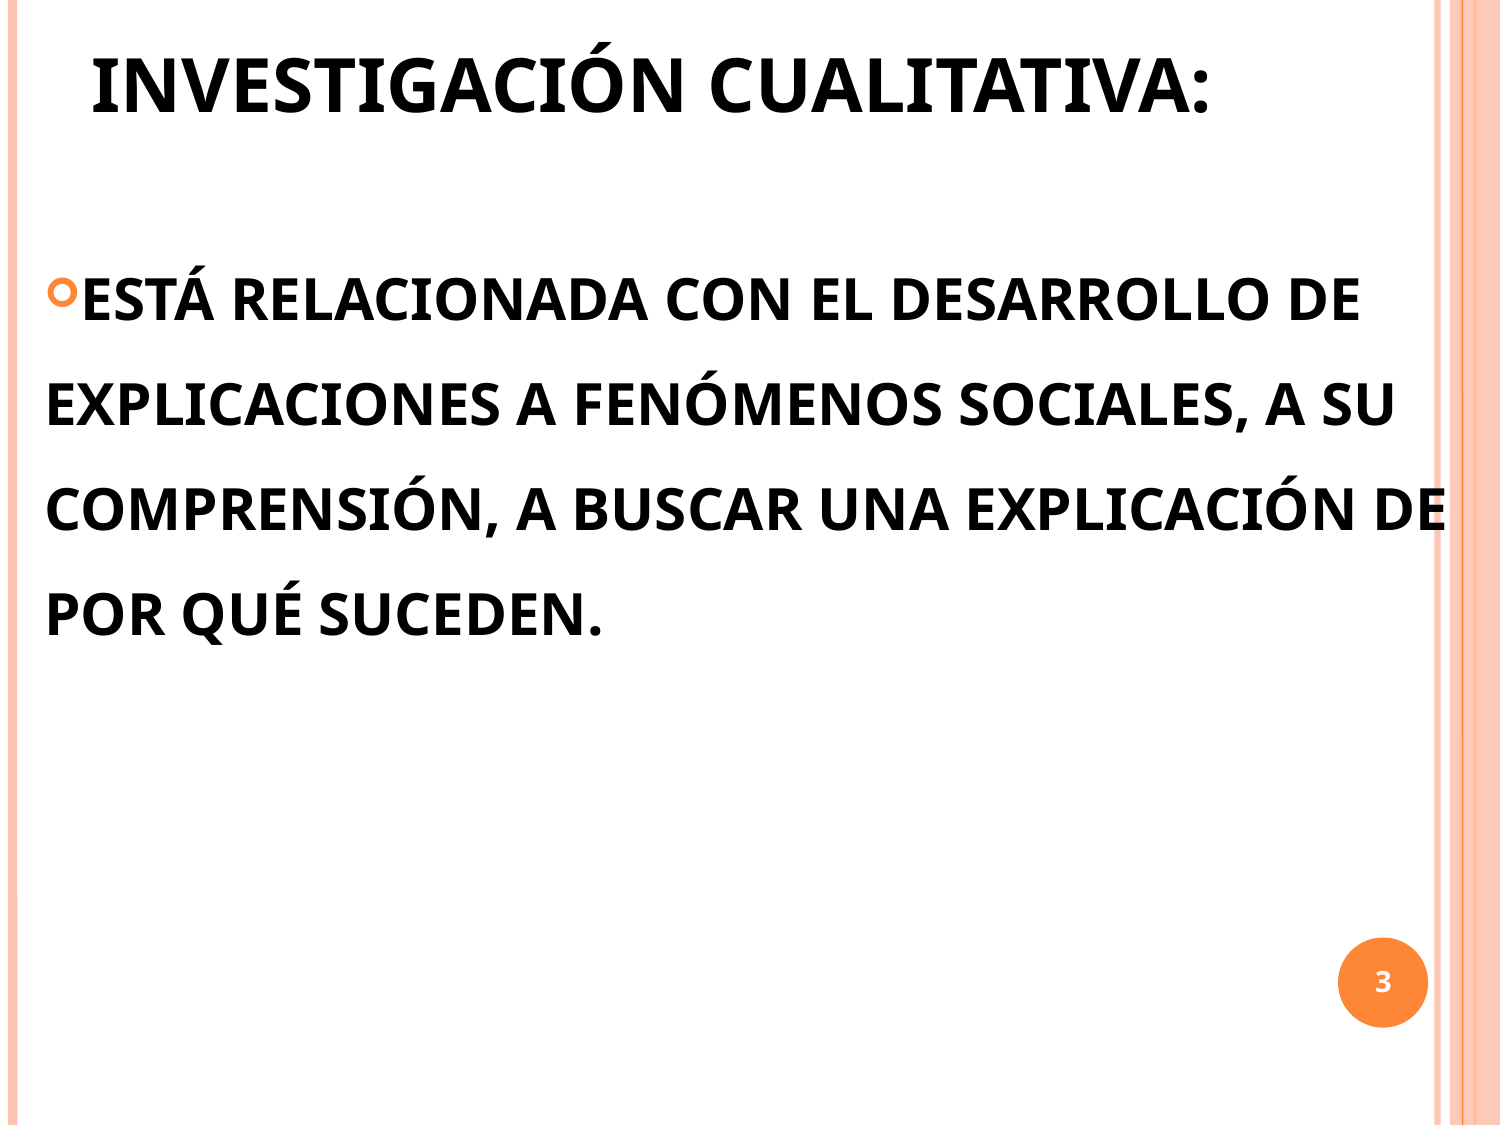

# INVESTIGACIÓN CUALITATIVA:
ESTÁ RELACIONADA CON EL DESARROLLO DE EXPLICACIONES A FENÓMENOS SOCIALES, A SU COMPRENSIÓN, A BUSCAR UNA EXPLICACIÓN DE POR QUÉ SUCEDEN.